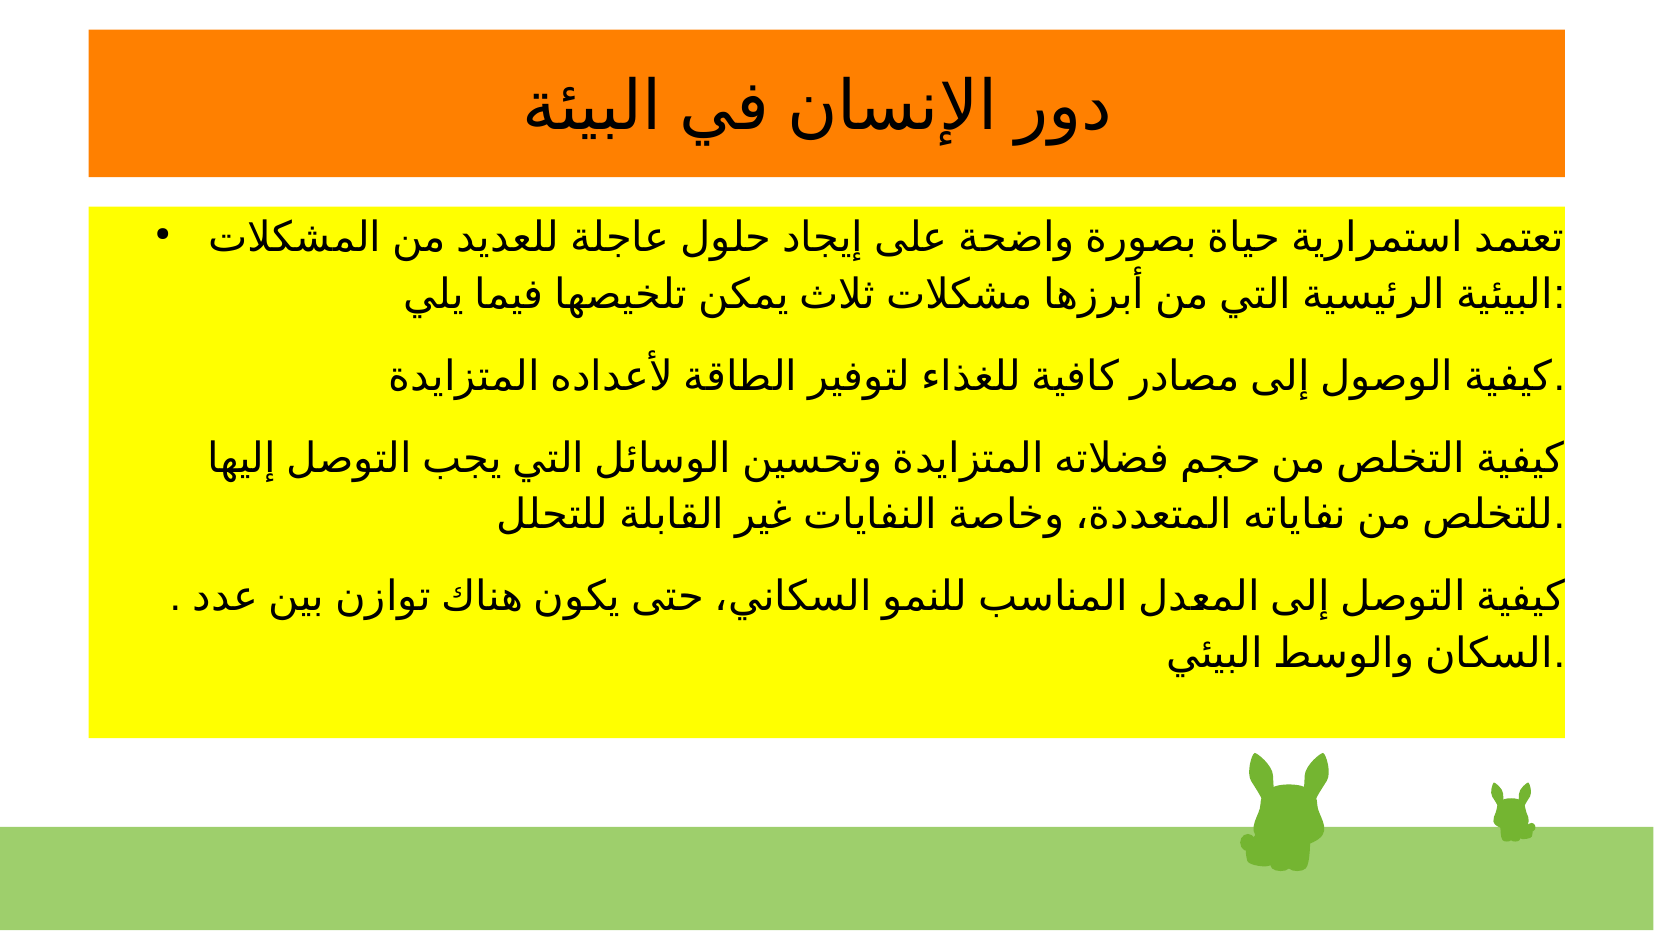

# دور الإنسان في البيئة
تعتمد استمرارية حياة بصورة واضحة على إيجاد حلول عاجلة للعديد من المشكلات البيئية الرئيسية التي من أبرزها مشكلات ثلاث يمكن تلخيصها فيما يلي:
 كيفية الوصول إلى مصادر كافية للغذاء لتوفير الطاقة لأعداده المتزايدة.
 كيفية التخلص من حجم فضلاته المتزايدة وتحسين الوسائل التي يجب التوصل إليها للتخلص من نفاياته المتعددة، وخاصة النفايات غير القابلة للتحلل.
. كيفية التوصل إلى المعدل المناسب للنمو السكاني، حتى يكون هناك توازن بين عدد السكان والوسط البيئي.